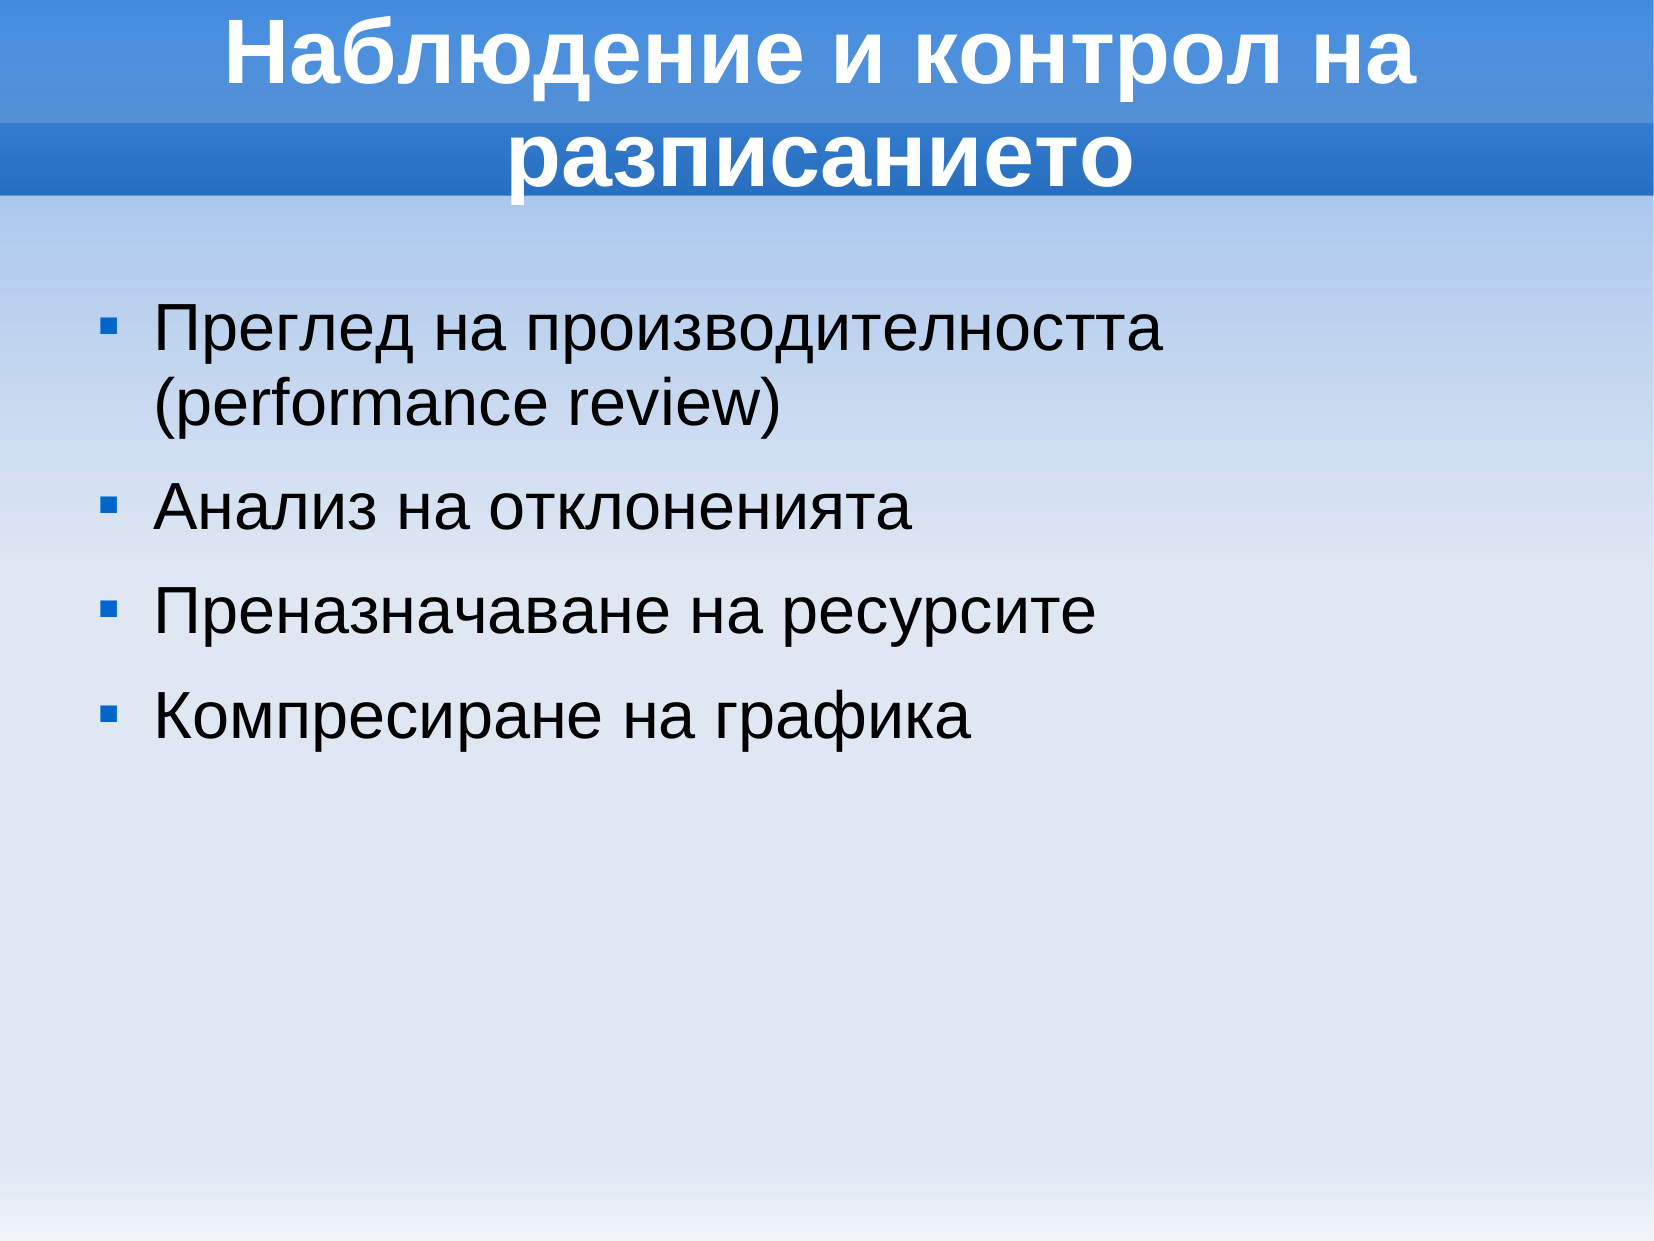

# Наблюдение и контрол на разписанието
Преглед на производителността (performance review)
Анализ на отклоненията
Преназначаване на ресурсите
Компресиране на графика